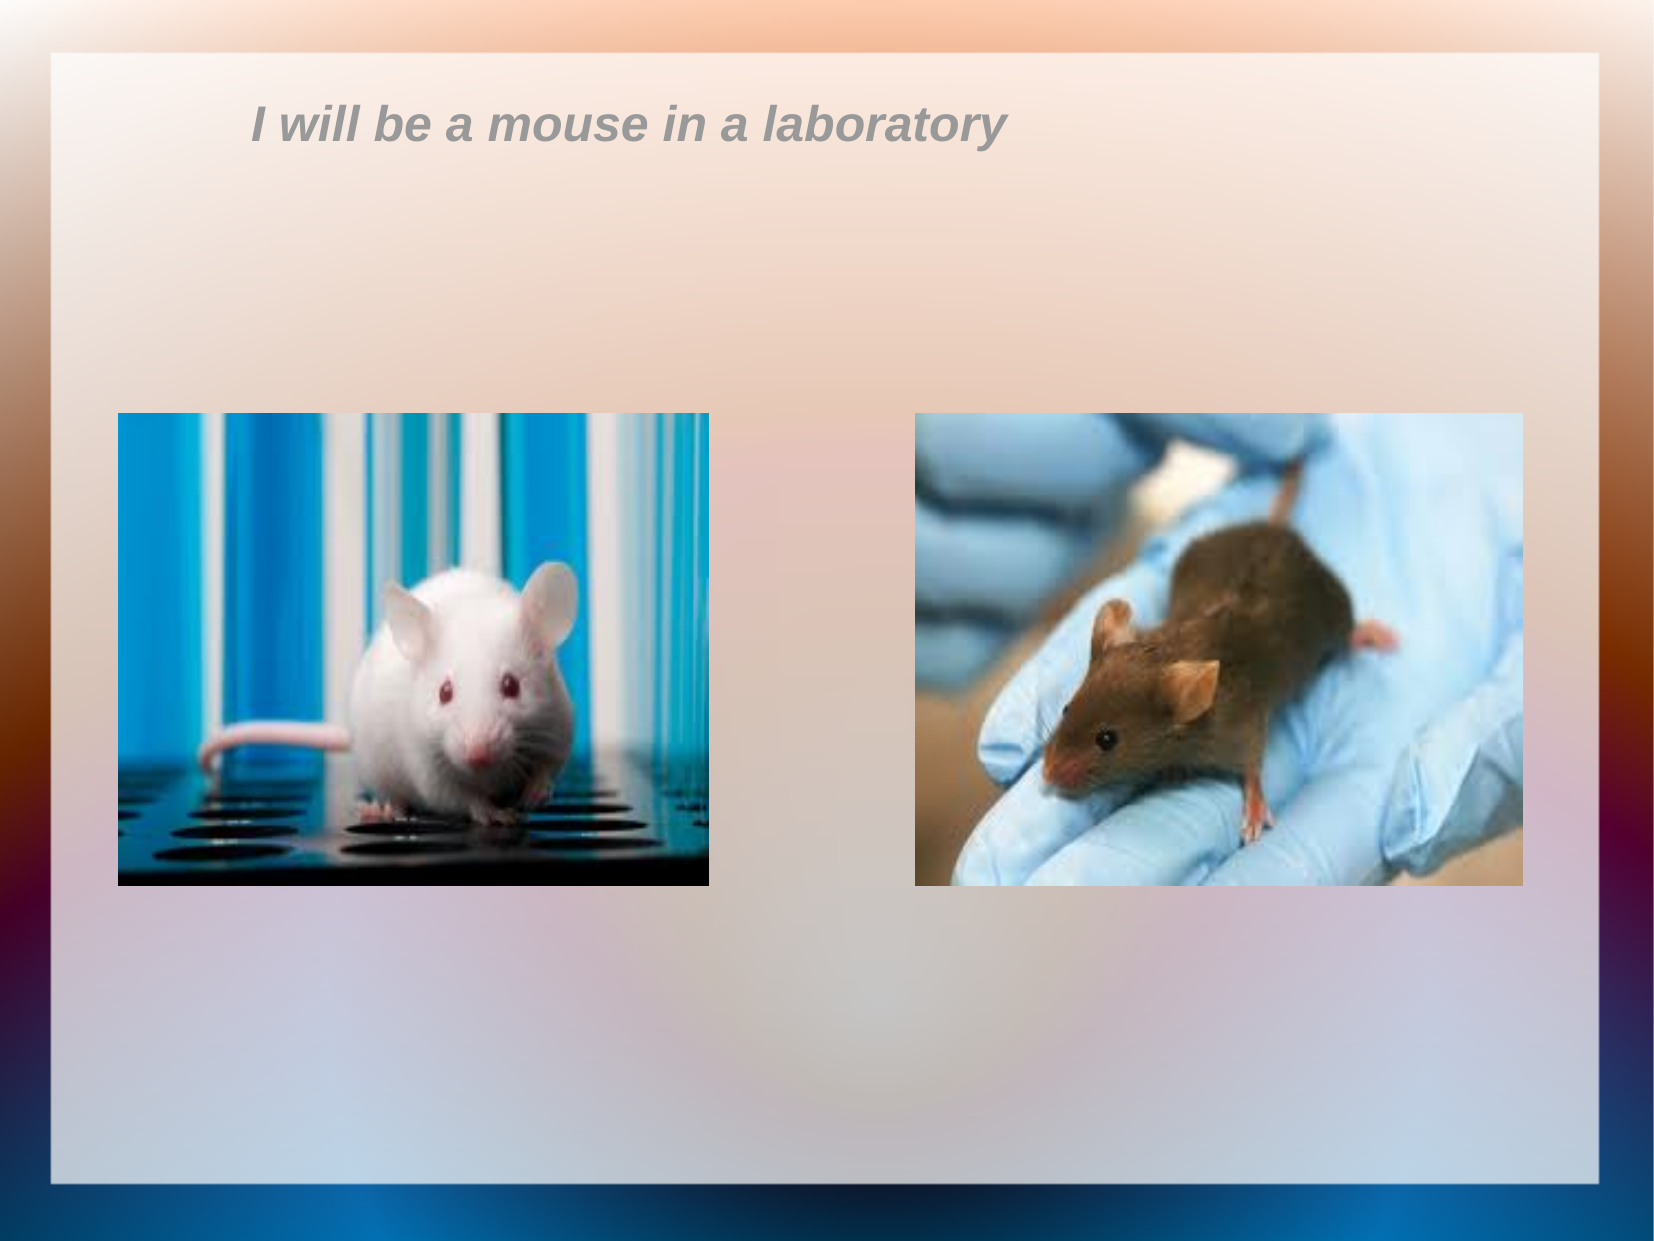

I will be a mouse in a laboratory